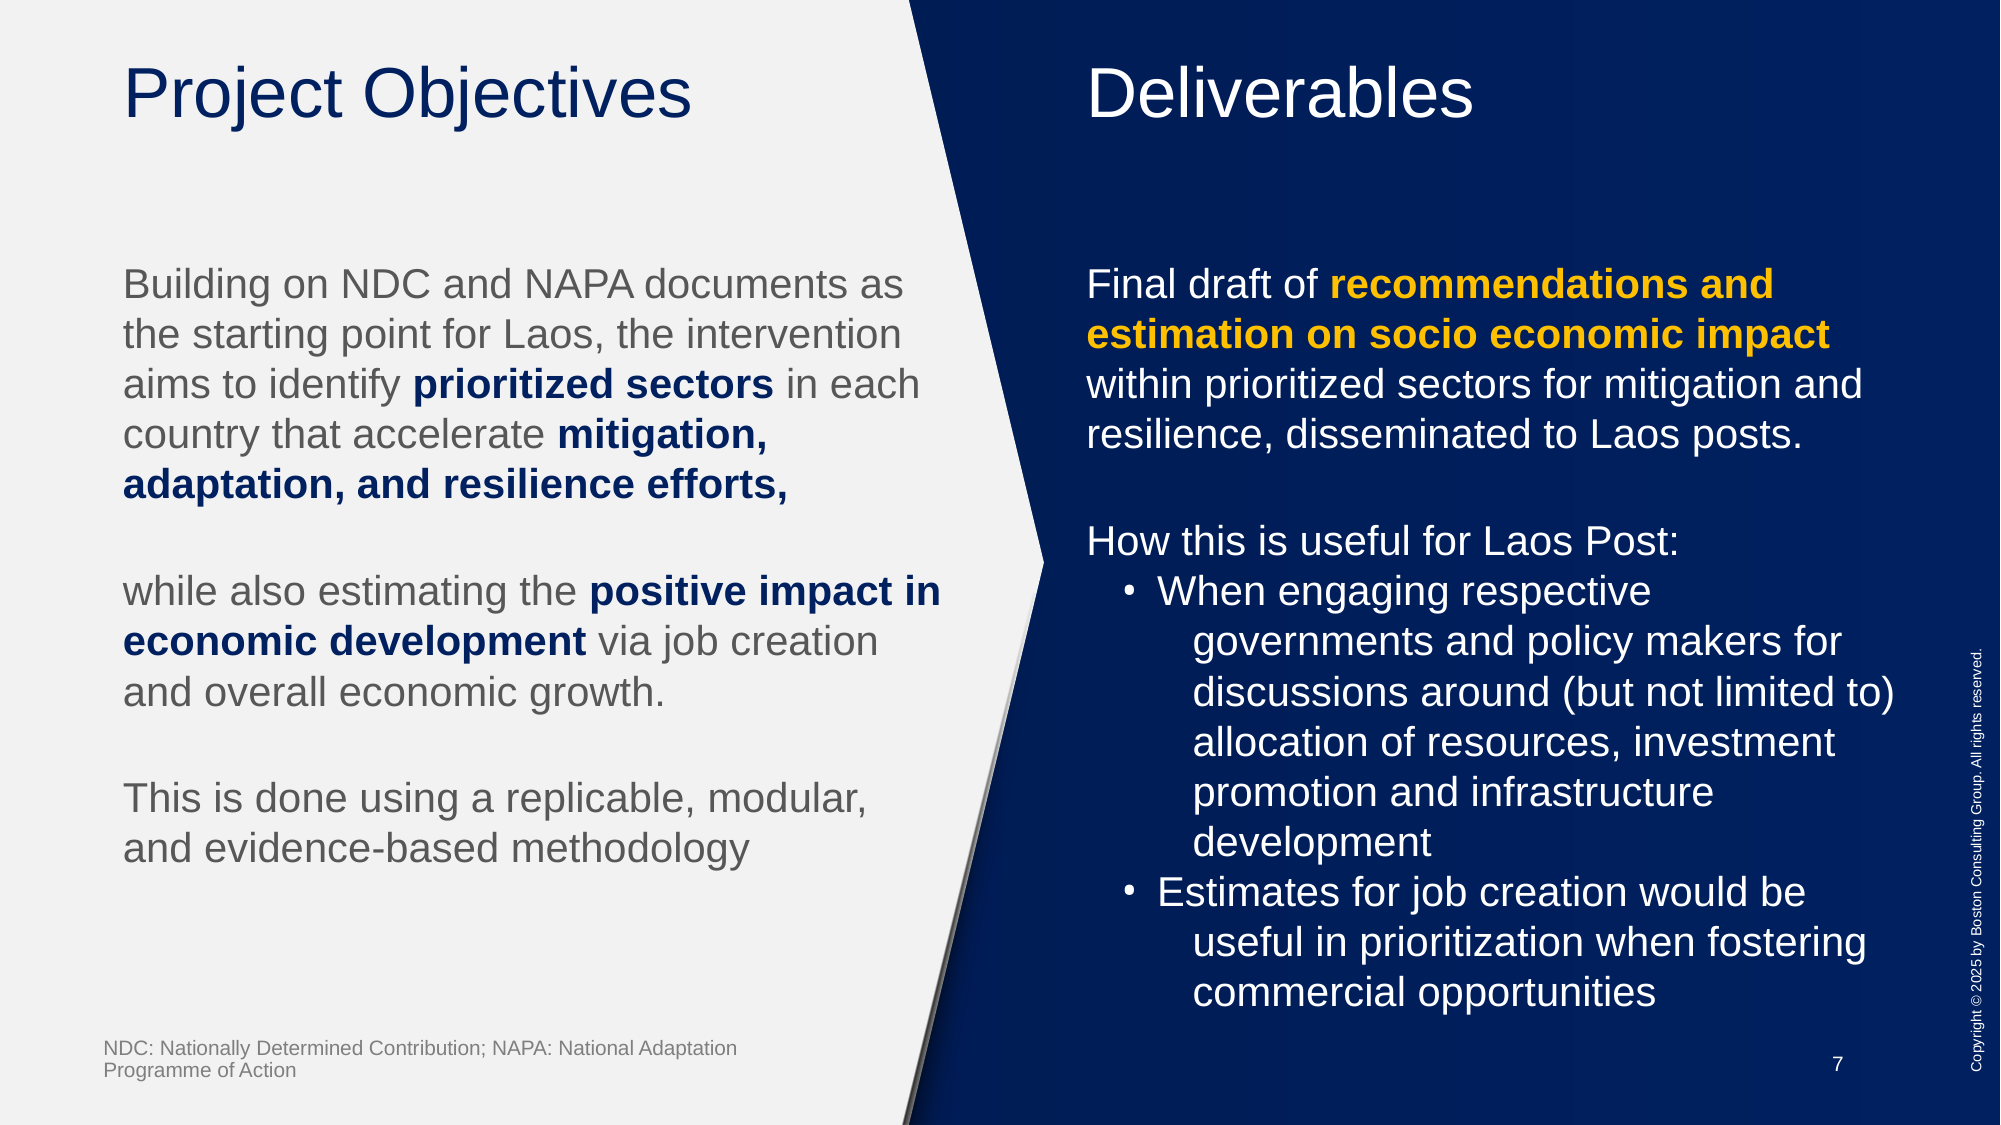

Deliverables
# Project Objectives
Building on NDC and NAPA documents as the starting point for Laos, the intervention aims to identify prioritized sectors in each country that accelerate mitigation, adaptation, and resilience efforts,
while also estimating the positive impact in economic development via job creation and overall economic growth.
This is done using a replicable, modular, and evidence-based methodology
Final draft of recommendations and estimation on socio economic impact within prioritized sectors for mitigation and resilience, disseminated to Laos posts.
How this is useful for Laos Post:
When engaging respective governments and policy makers for discussions around (but not limited to) allocation of resources, investment promotion and infrastructure development
Estimates for job creation would be useful in prioritization when fostering
commercial opportunities
NDC: Nationally Determined Contribution; NAPA: National Adaptation
Programme of Action